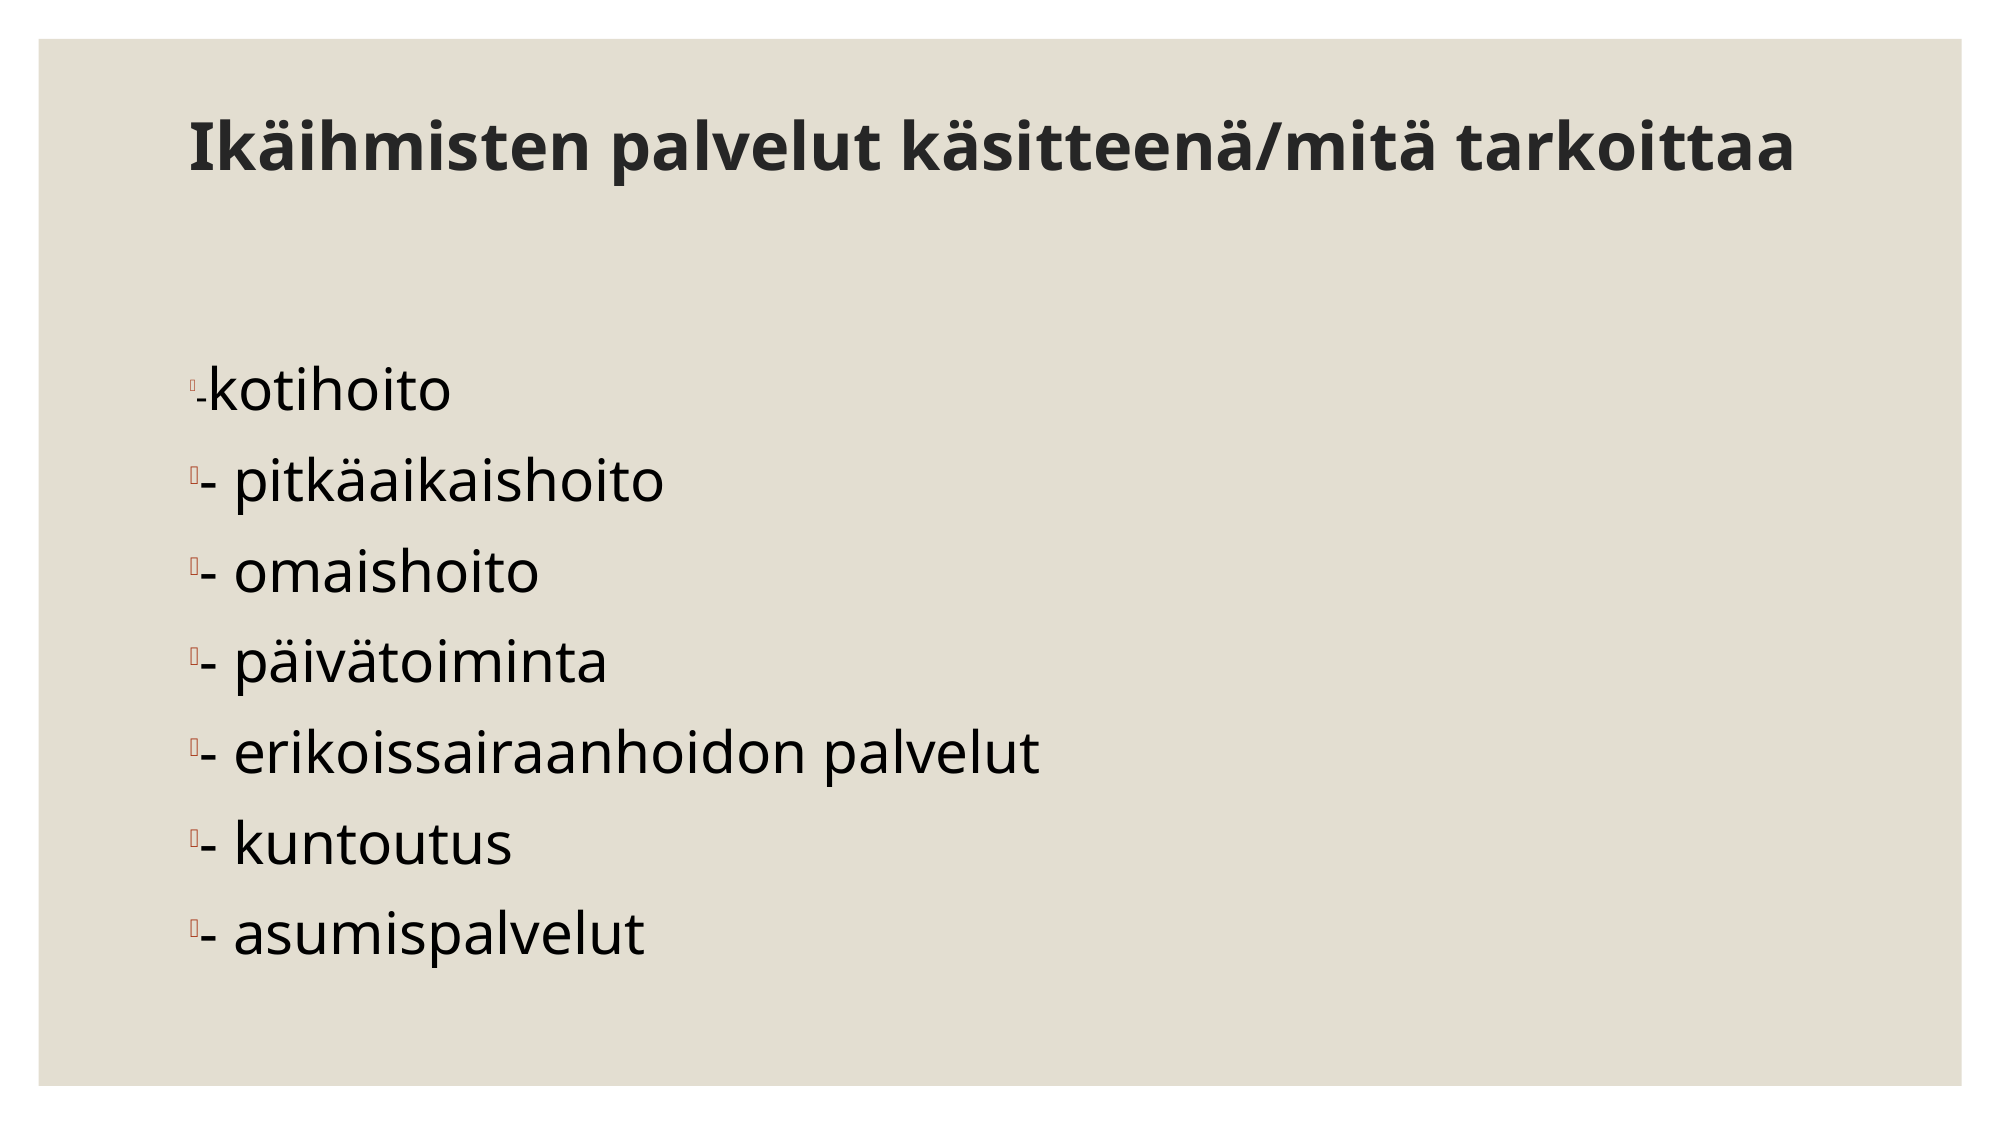

# Ikäihmisten palvelut käsitteenä/mitä tarkoittaa
-kotihoito
- pitkäaikaishoito
- omaishoito
- päivätoiminta
- erikoissairaanhoidon palvelut
- kuntoutus
- asumispalvelut